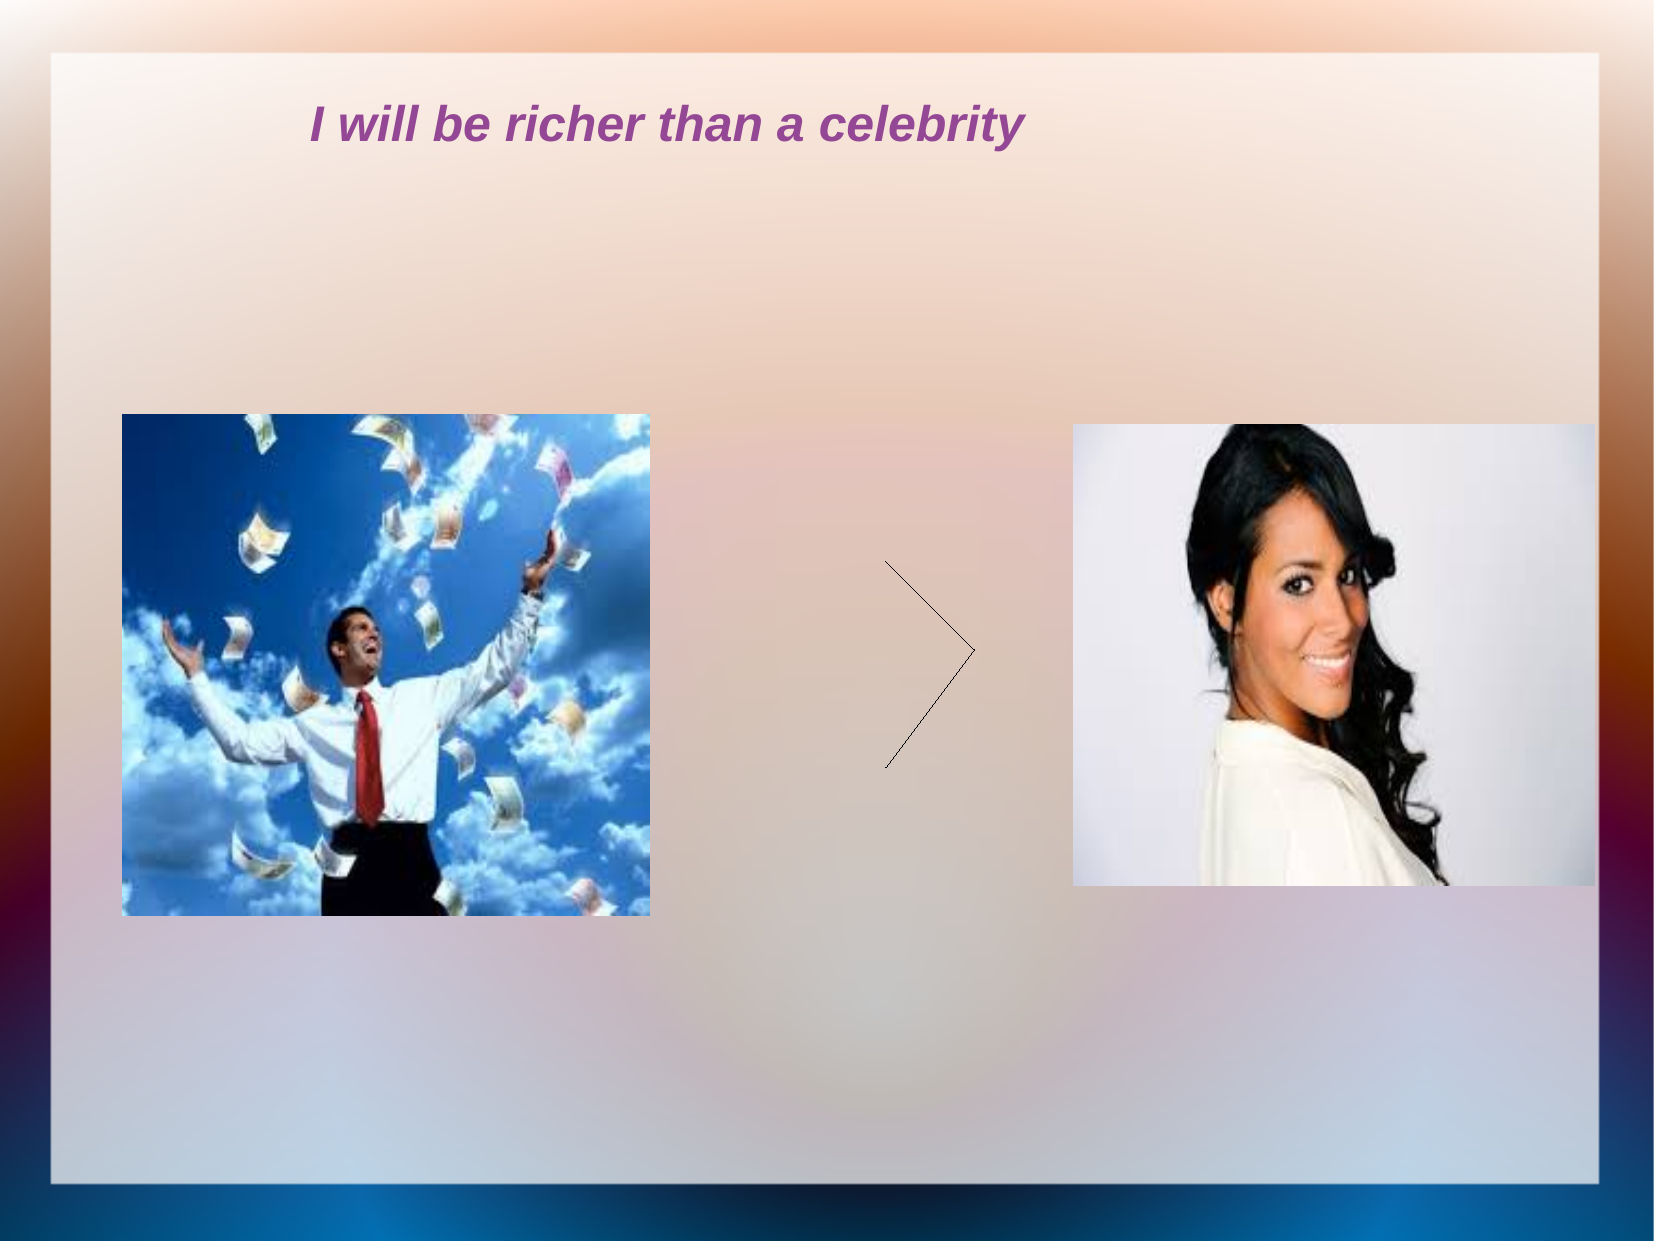

I will be richer than a celebrity